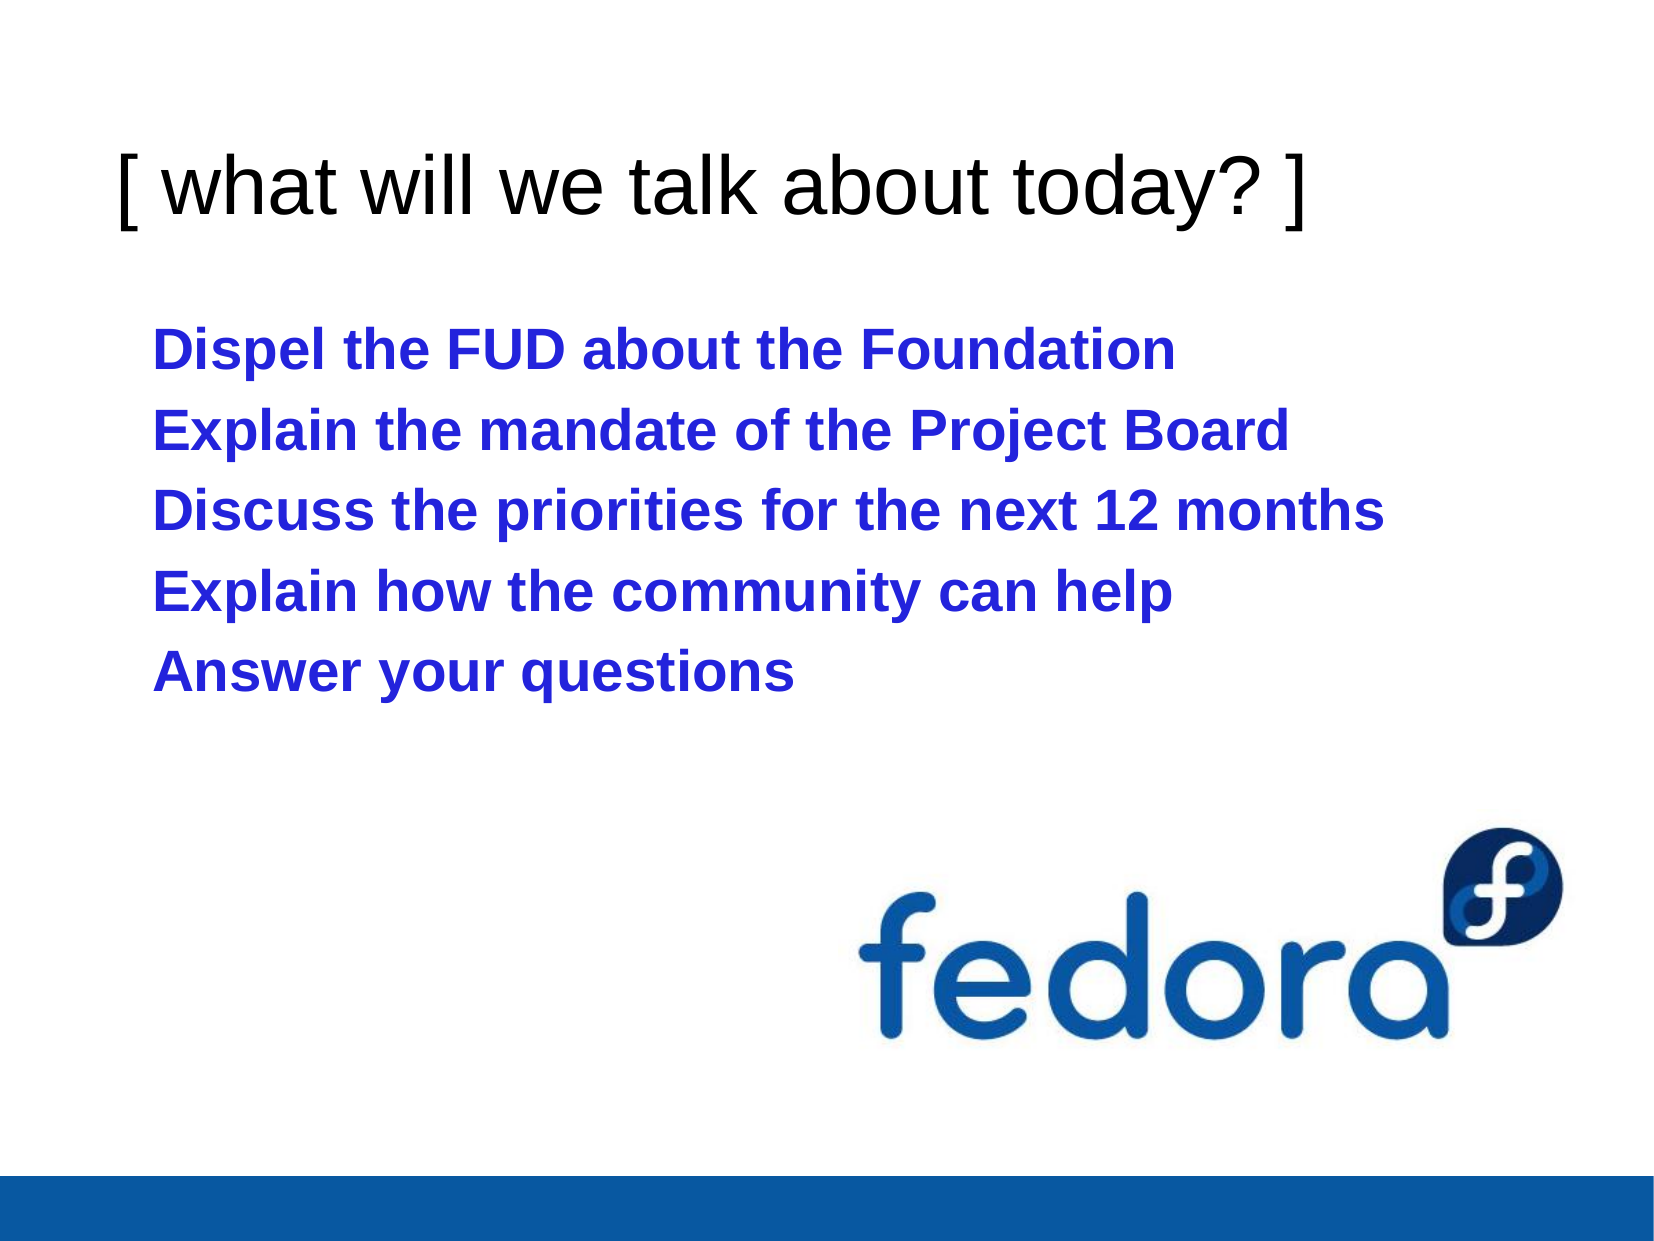

[ what will we talk about today? ]
# Dispel the FUD about the Foundation
Explain the mandate of the Project Board
Discuss the priorities for the next 12 months
Explain how the community can help
Answer your questions